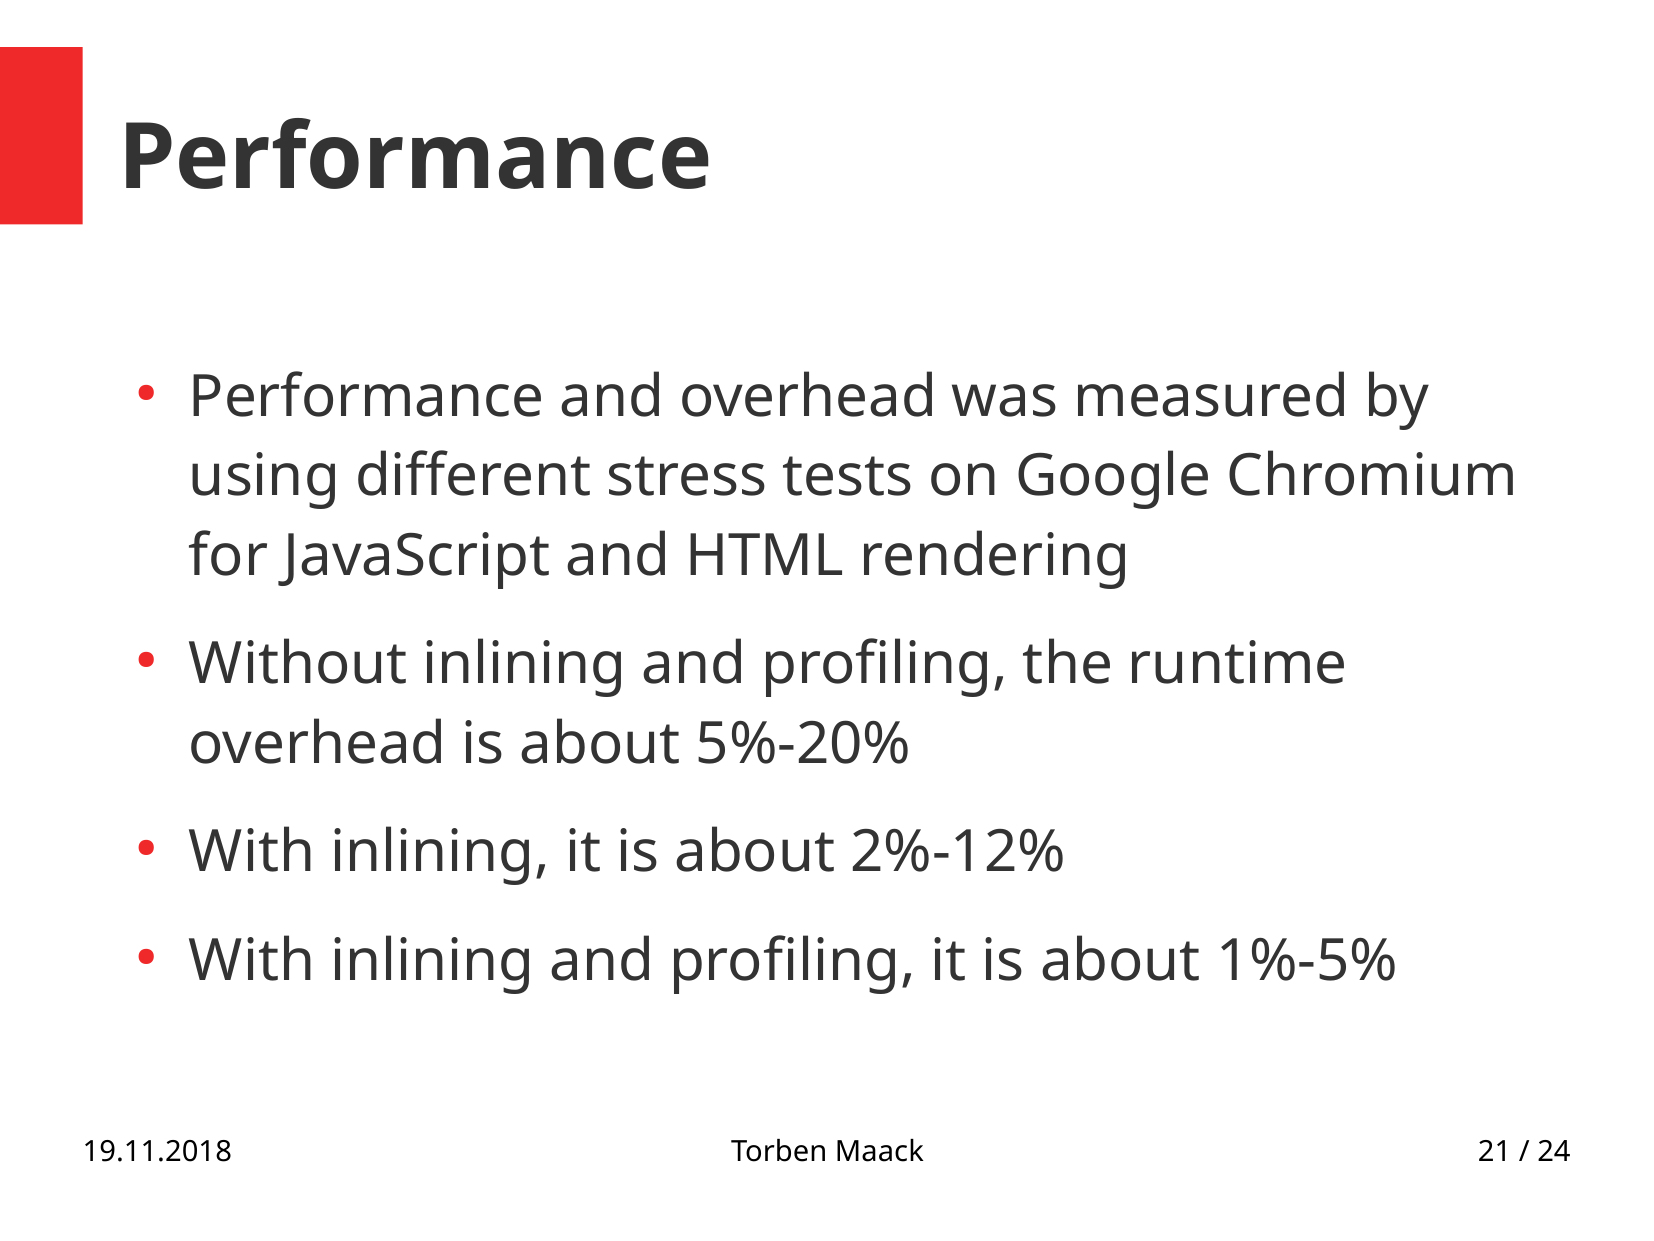

# Performance
Performance and overhead was measured by using different stress tests on Google Chromium for JavaScript and HTML rendering
Without inlining and profiling, the runtime overhead is about 5%-20%
With inlining, it is about 2%-12%
With inlining and profiling, it is about 1%-5%
19.11.2018
Torben Maack
21